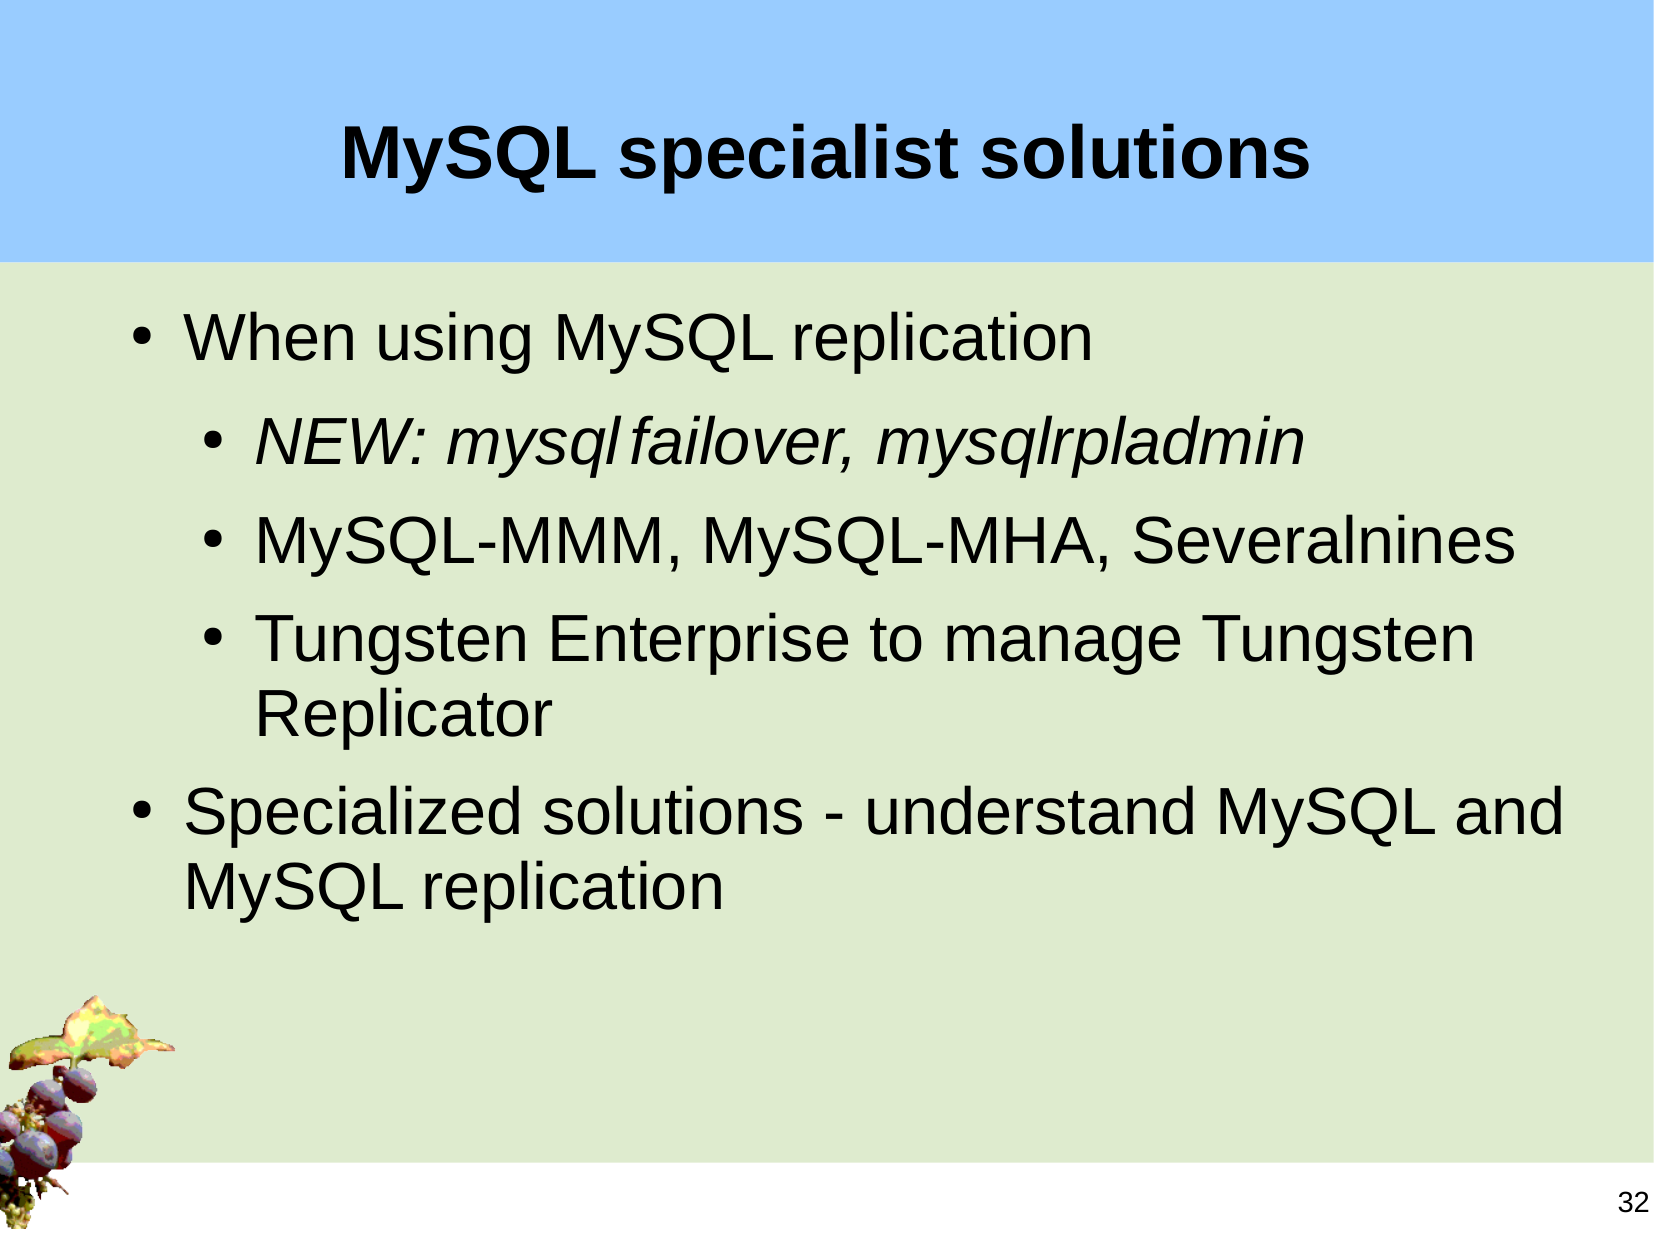

# MySQL specialist solutions
When using MySQL replication
NEW: mysql	failover, mysqlrpladmin
MySQL-MMM, MySQL-MHA, Severalnines
Tungsten Enterprise to manage Tungsten Replicator
Specialized solutions - understand MySQL and MySQL replication
32